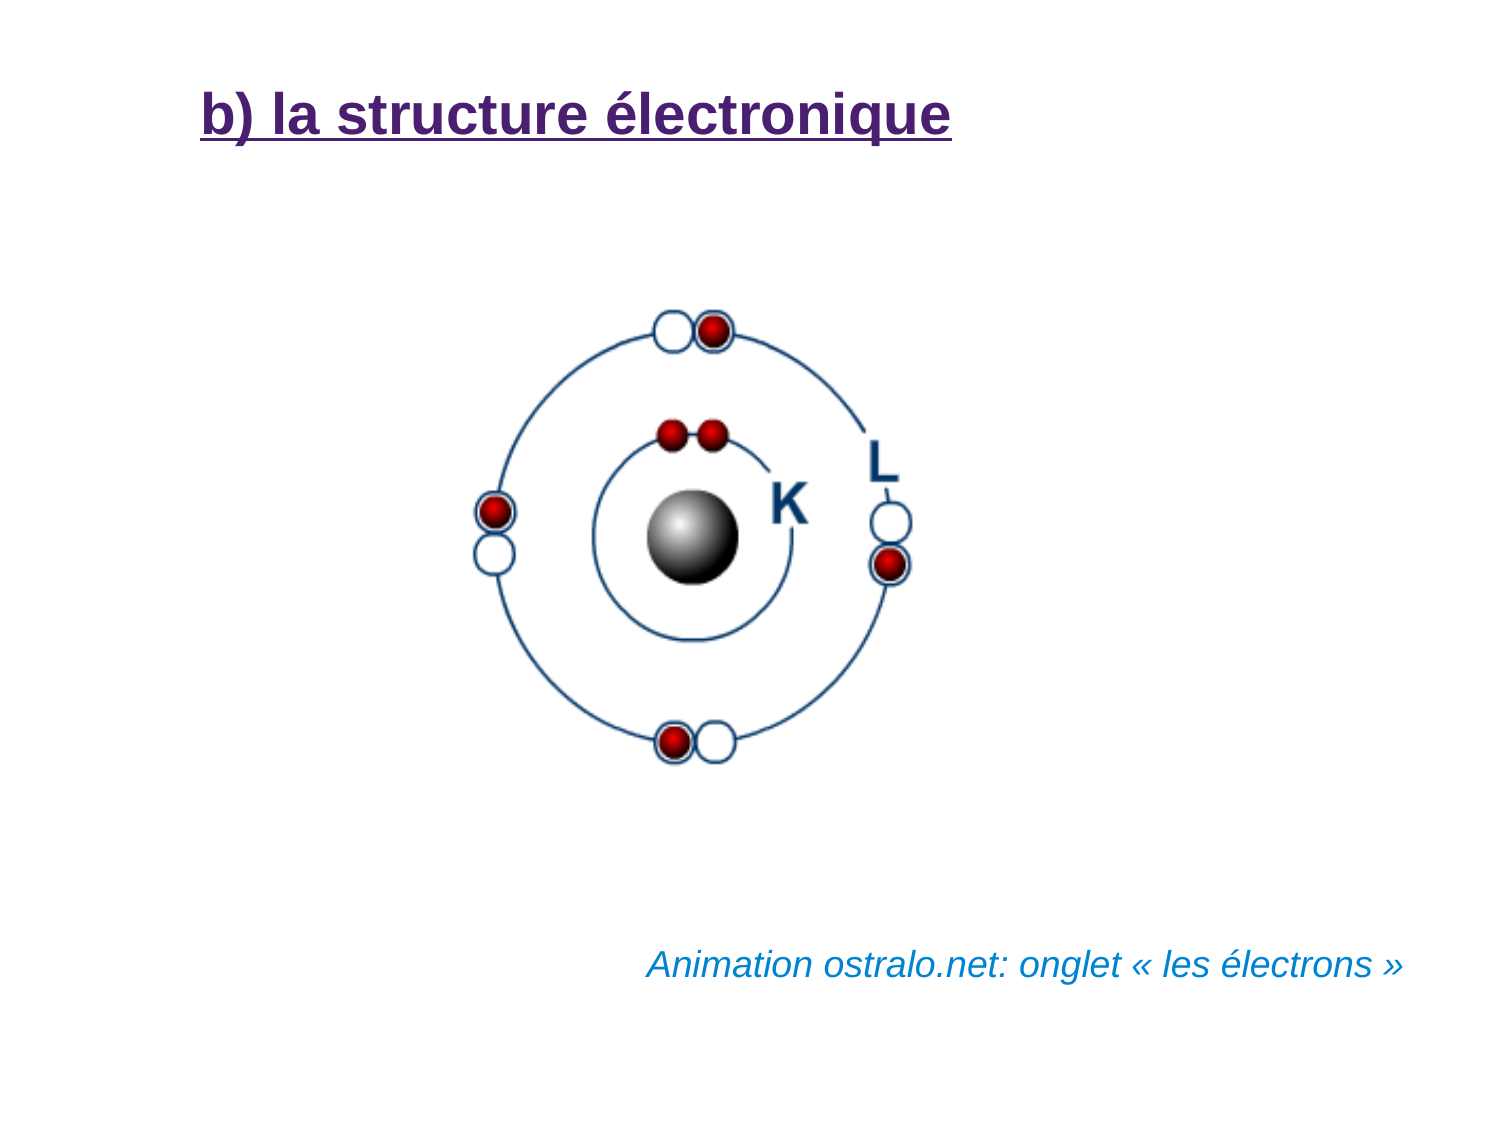

b) la structure électronique
Animation ostralo.net: onglet « les électrons »